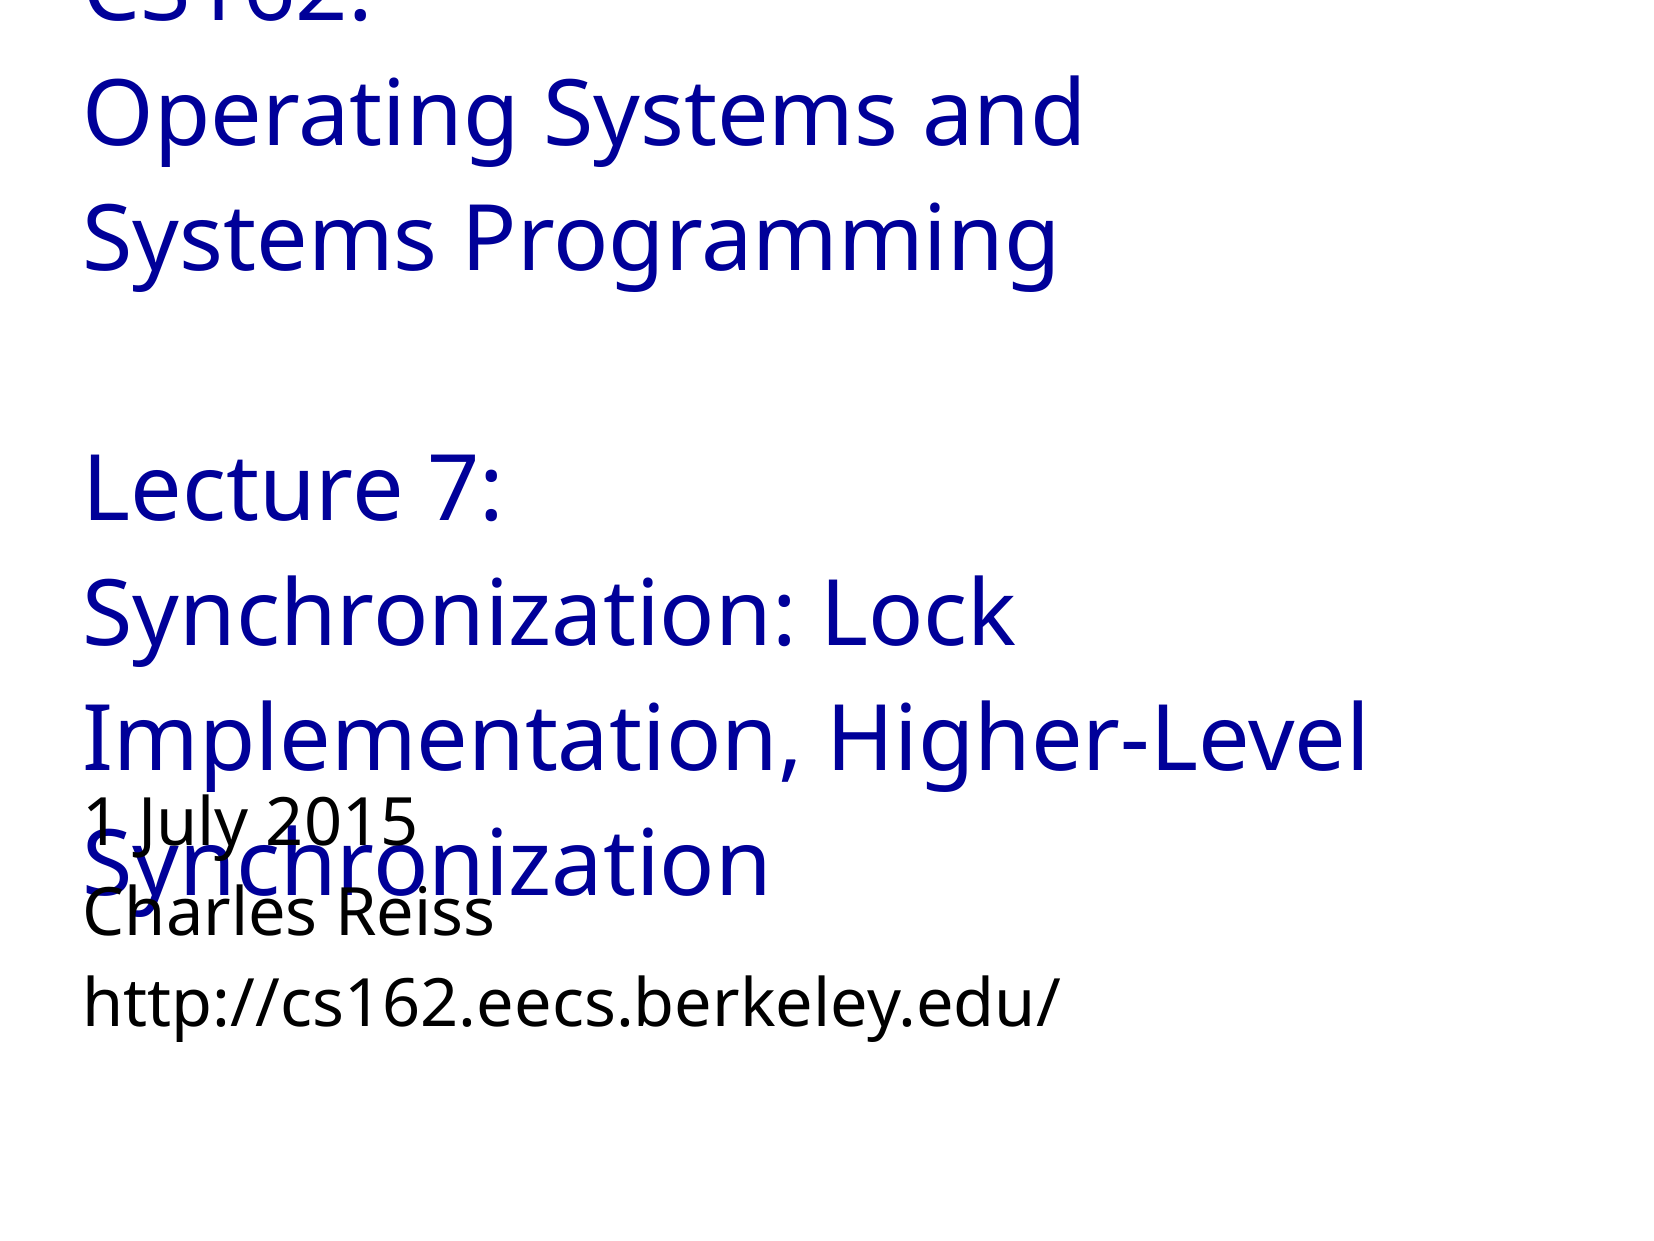

# CS162: Operating Systems and Systems Programming Lecture 7: Synchronization: Lock Implementation, Higher-Level Synchronization
1 July 2015
Charles Reiss
http://cs162.eecs.berkeley.edu/